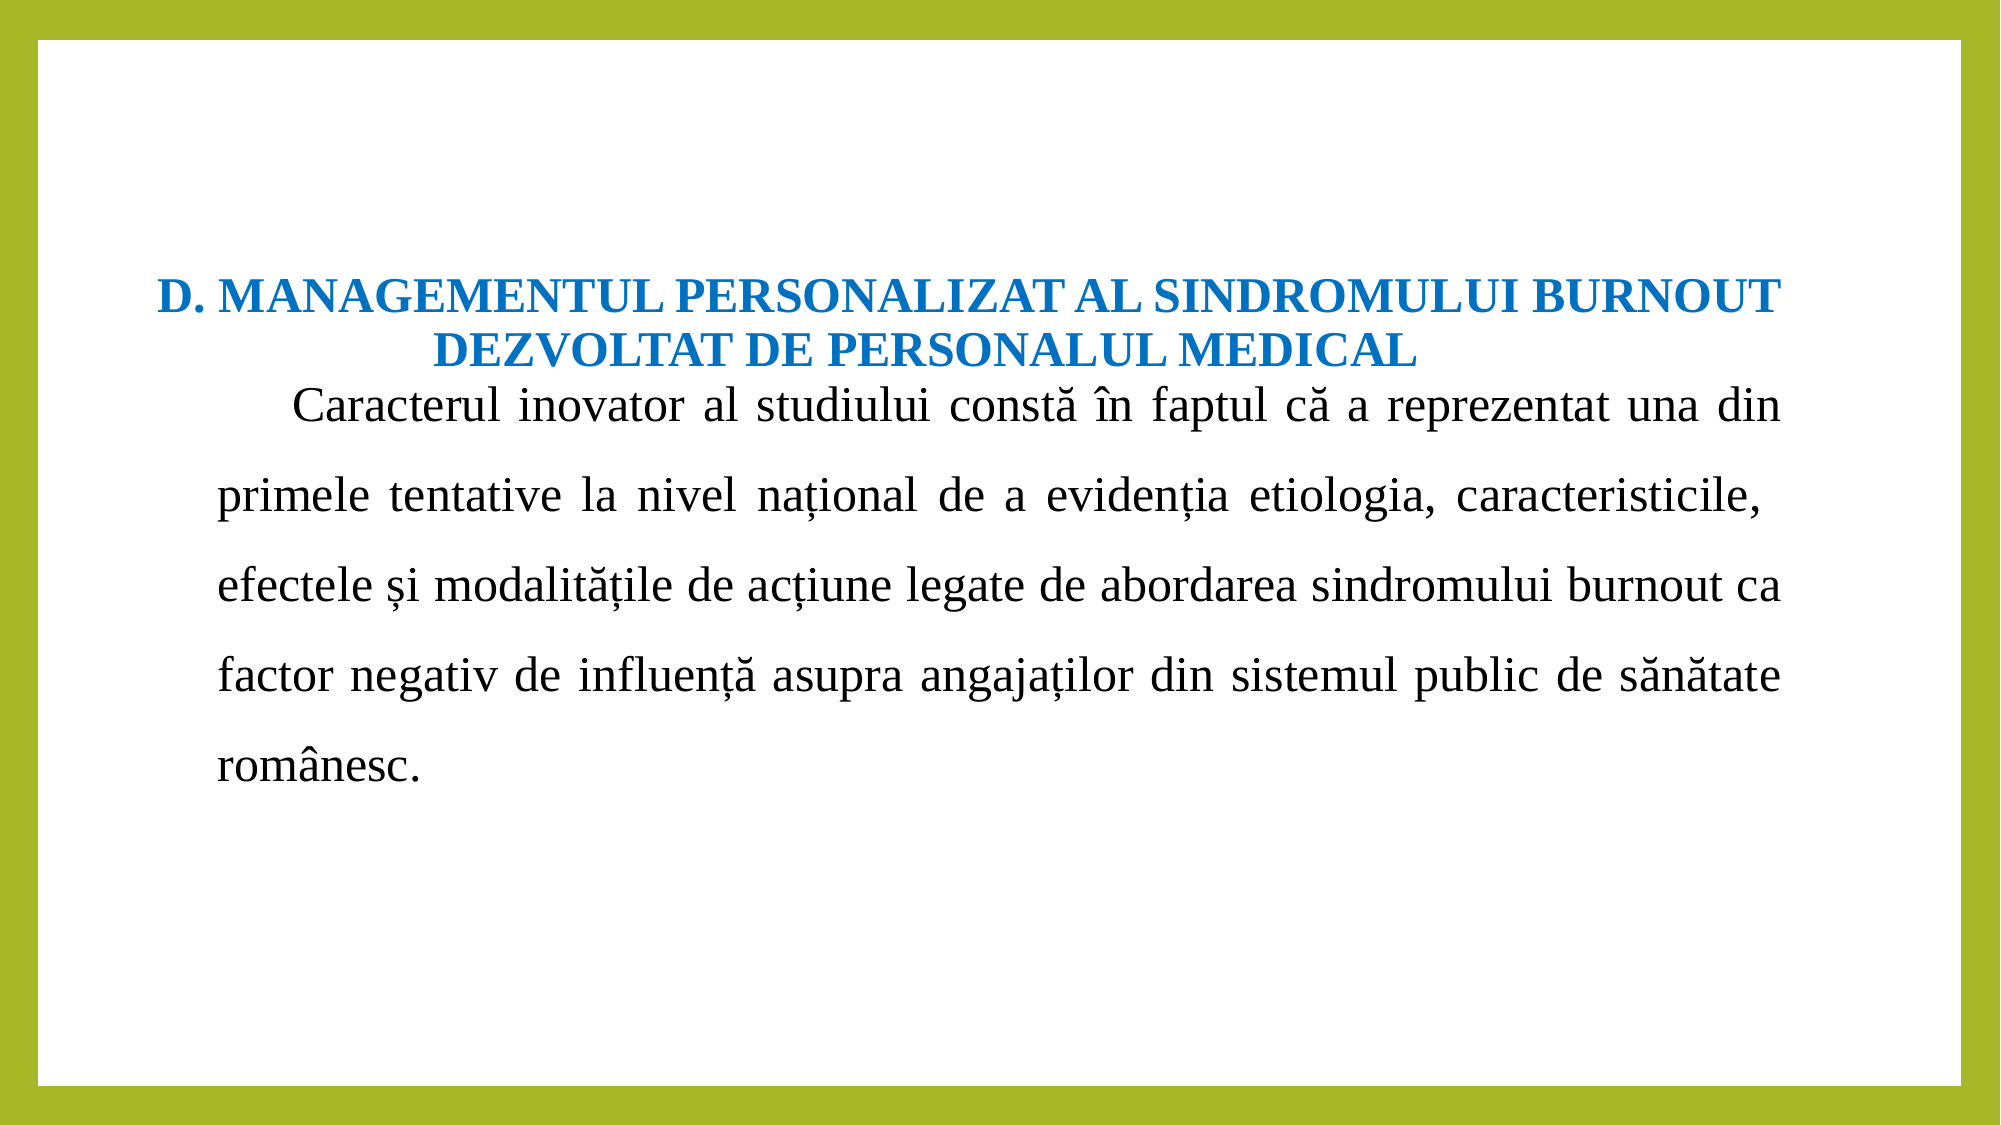

# D. MANAGEMENTUL PERSONALIZAT AL SINDROMULUI BURNOUT DEZVOLTAT DE PERSONALUL MEDICAL
	Caracterul inovator al studiului constă în faptul că a reprezentat una din primele tentative la nivel național de a evidenția etiologia, caracteristicile, efectele și modalitățile de acțiune legate de abordarea sindromului burnout ca factor negativ de influență asupra angajaților din sistemul public de sănătate românesc.